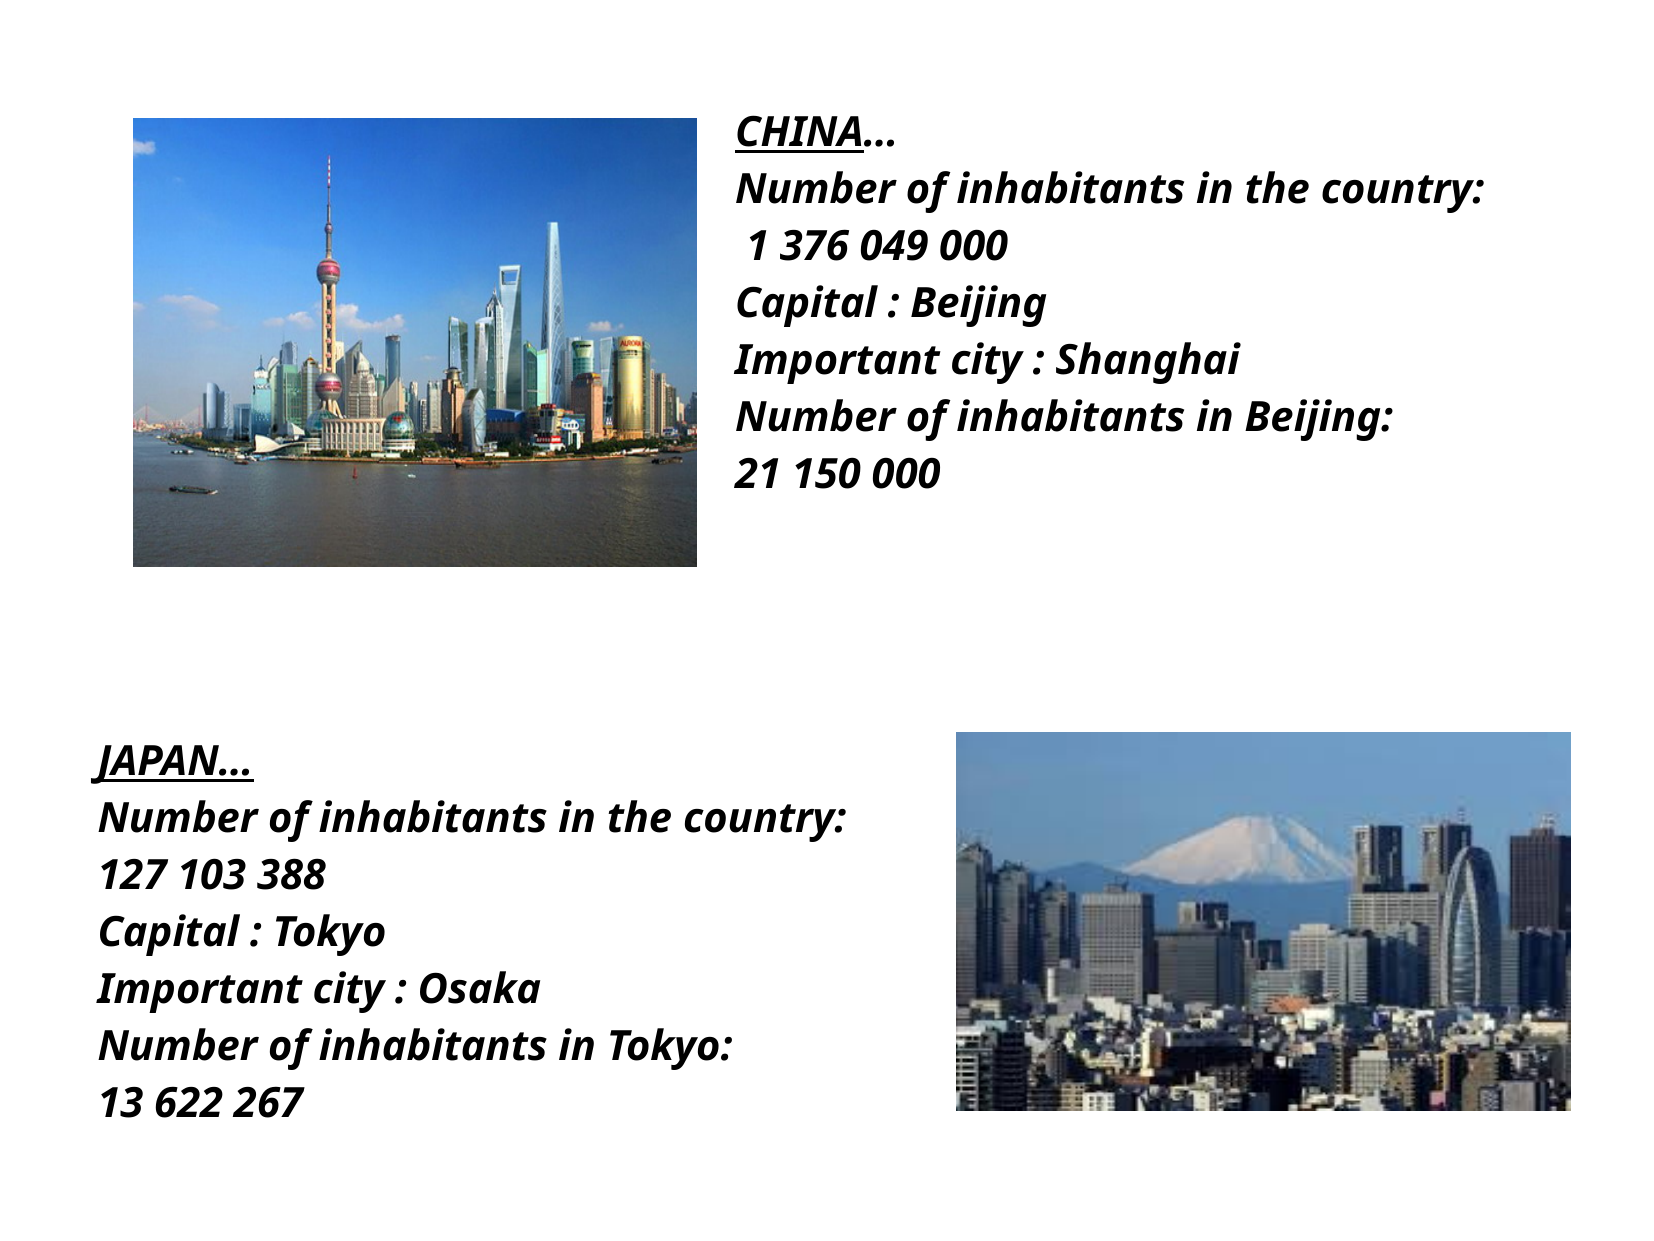

CHINA…
Number of inhabitants in the country:
 1 376 049 000
Capital : Beijing
Important city : Shanghai
Number of inhabitants in Beijing:
21 150 000
JAPAN…
Number of inhabitants in the country:
127 103 388
Capital : Tokyo
Important city : Osaka
Number of inhabitants in Tokyo:
13 622 267